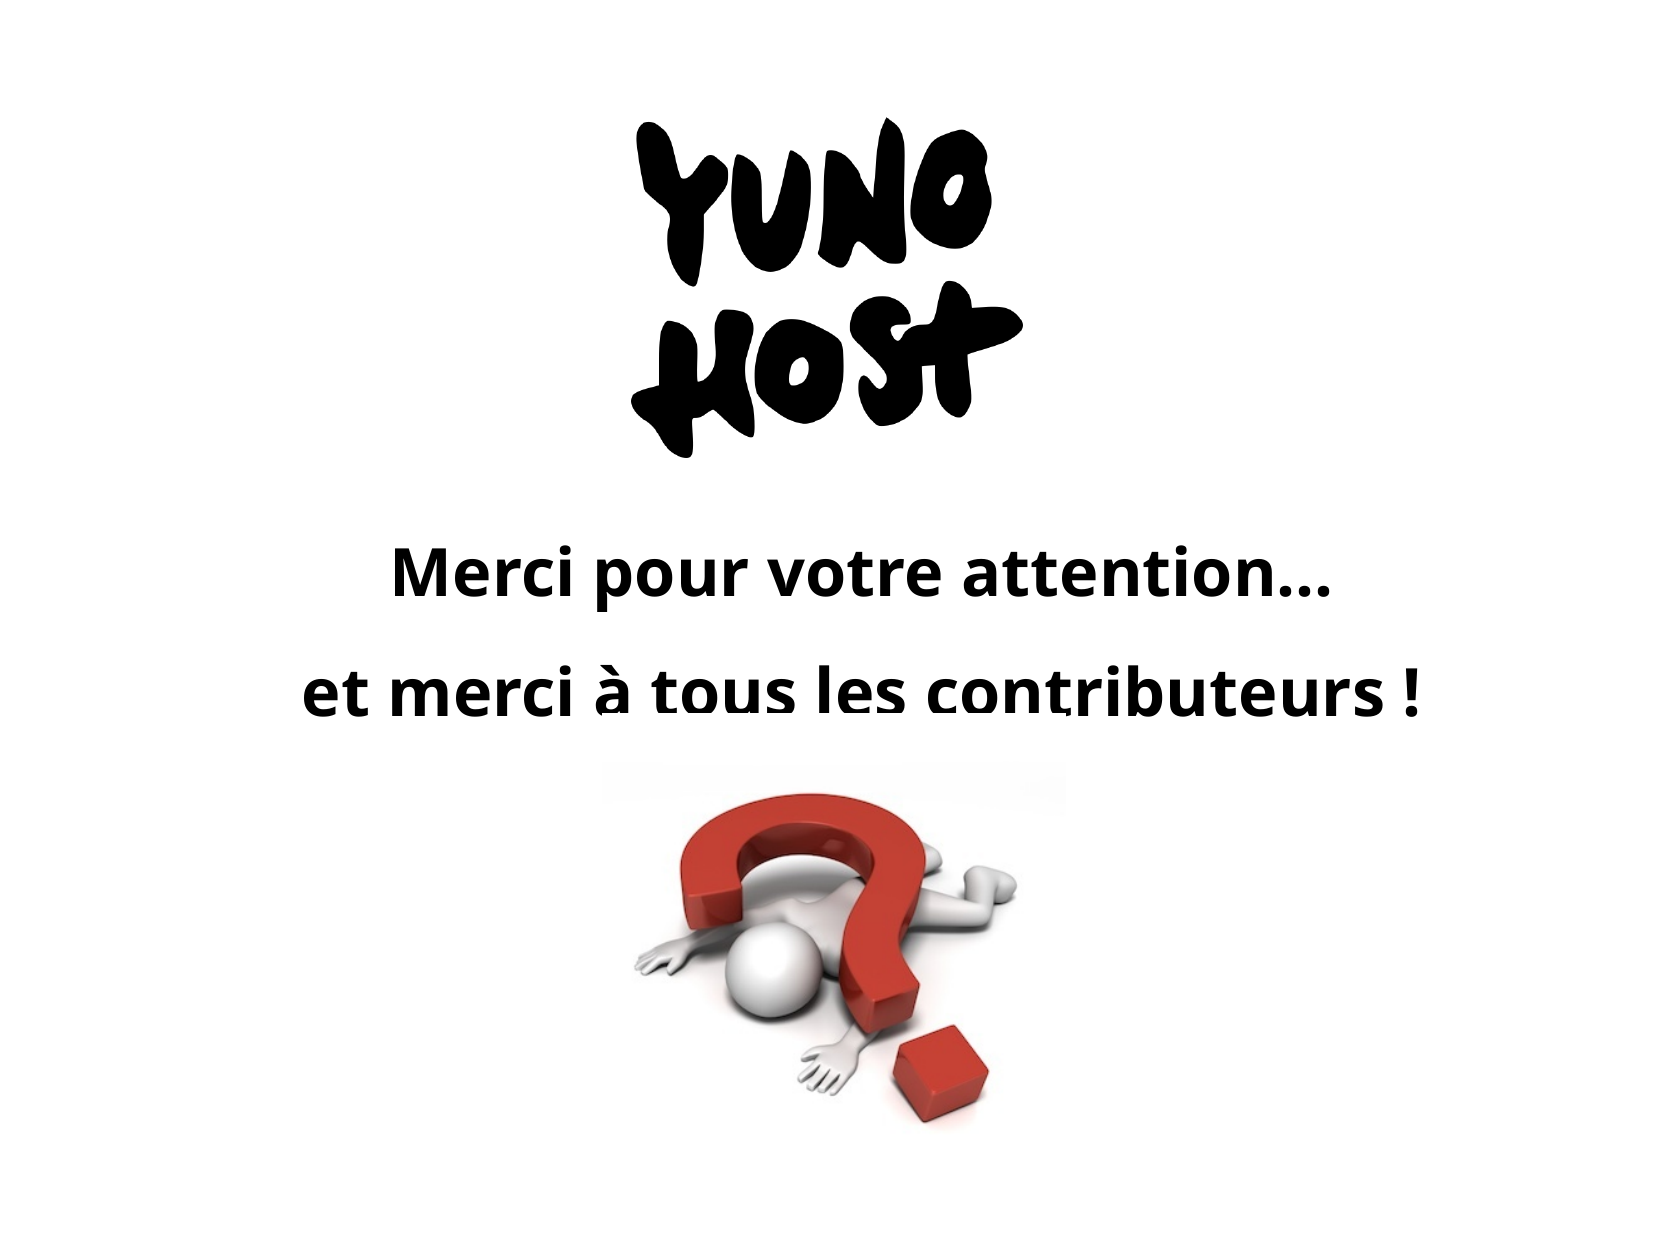

# Merci pour votre attention…
et merci à tous les contributeurs !